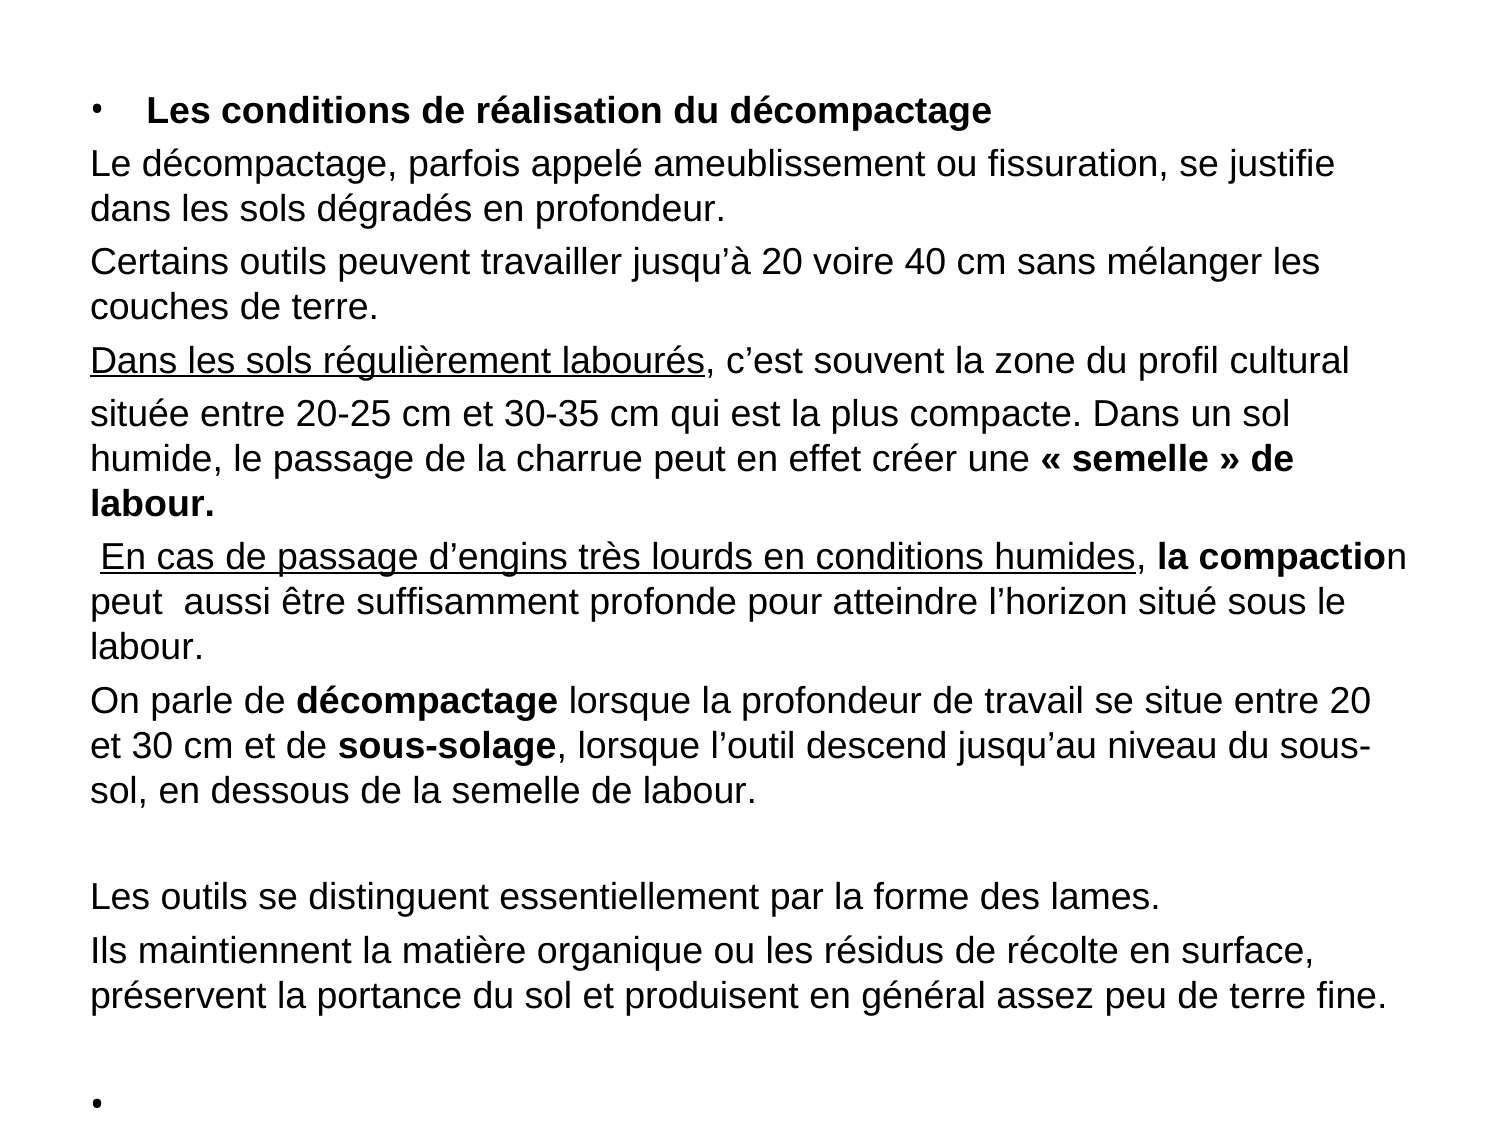

# Les conditions de réalisation du décompactage
Le décompactage, parfois appelé ameublissement ou fissuration, se justifie dans les sols dégradés en profondeur.
Certains outils peuvent travailler jusqu’à 20 voire 40 cm sans mélanger les couches de terre.
Dans les sols régulièrement labourés, c’est souvent la zone du profil cultural
située entre 20-25 cm et 30-35 cm qui est la plus compacte. Dans un sol humide, le passage de la charrue peut en effet créer une « semelle » de labour.
 En cas de passage d’engins très lourds en conditions humides, la compaction peut aussi être suffisamment profonde pour atteindre l’horizon situé sous le labour.
On parle de décompactage lorsque la profondeur de travail se situe entre 20 et 30 cm et de sous-solage, lorsque l’outil descend jusqu’au niveau du sous-sol, en dessous de la semelle de labour.
Les outils se distinguent essentiellement par la forme des lames.
Ils maintiennent la matière organique ou les résidus de récolte en surface, préservent la portance du sol et produisent en général assez peu de terre fine.